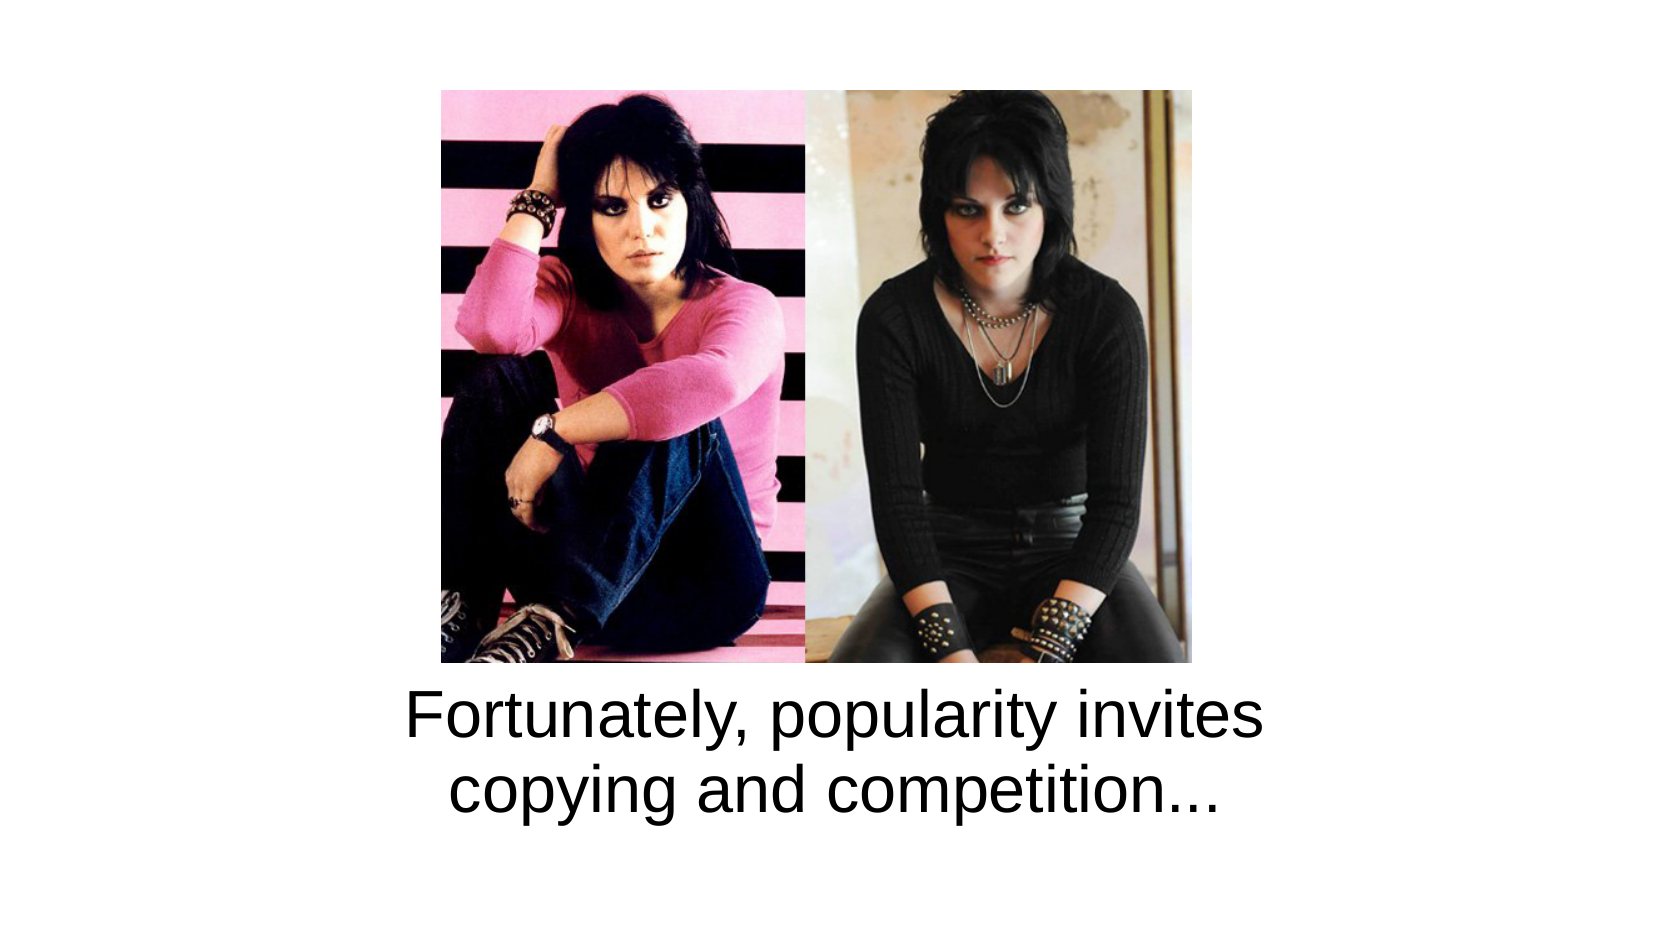

# Fortunately, popularity invites copying and competition...